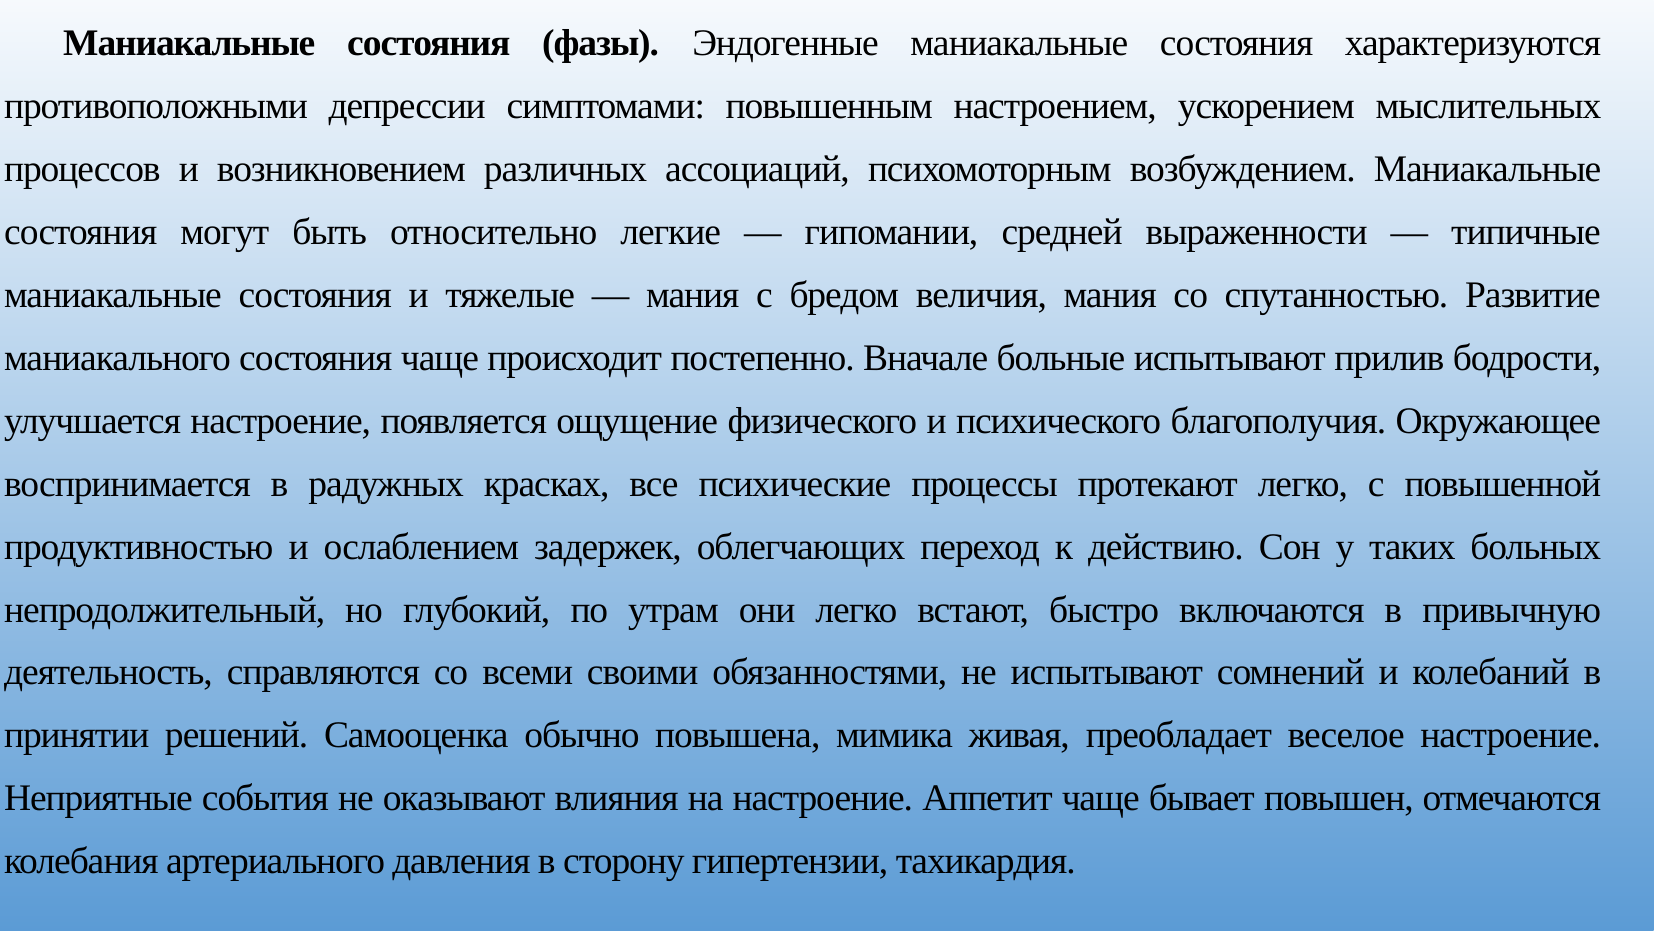

Маниакальные состояния (фазы). Эндогенные маниакальные состояния характеризуются противоположными депрессии симптомами: повышенным настроением, ускорением мыслительных процессов и возникновением различных ассоциаций, психомоторным возбуждением. Маниакальные состояния могут быть относительно легкие — гипомании, средней выраженности — типичные маниакальные состояния и тяжелые — мания с бредом величия, мания со спутанностью. Развитие маниакального состояния чаще происходит постепенно. Вначале больные испытывают прилив бодрости, улучшается настроение, появляется ощущение физического и психического благополучия. Окружающее воспринимается в радужных красках, все психические процессы протекают легко, с повышенной продуктивностью и ослаблением задержек, облегчающих переход к действию. Сон у таких больных непродолжительный, но глубокий, по утрам они легко встают, быстро включаются в привычную деятельность, справляются со всеми своими обязанностями, не испытывают сомнений и колебаний в принятии решений. Самооценка обычно повышена, мимика живая, преобладает веселое настроение. Неприятные события не оказывают влияния на настроение. Аппетит чаще бывает повышен, отмечаются колебания артериального давления в сторону гипертензии, тахикардия.
#